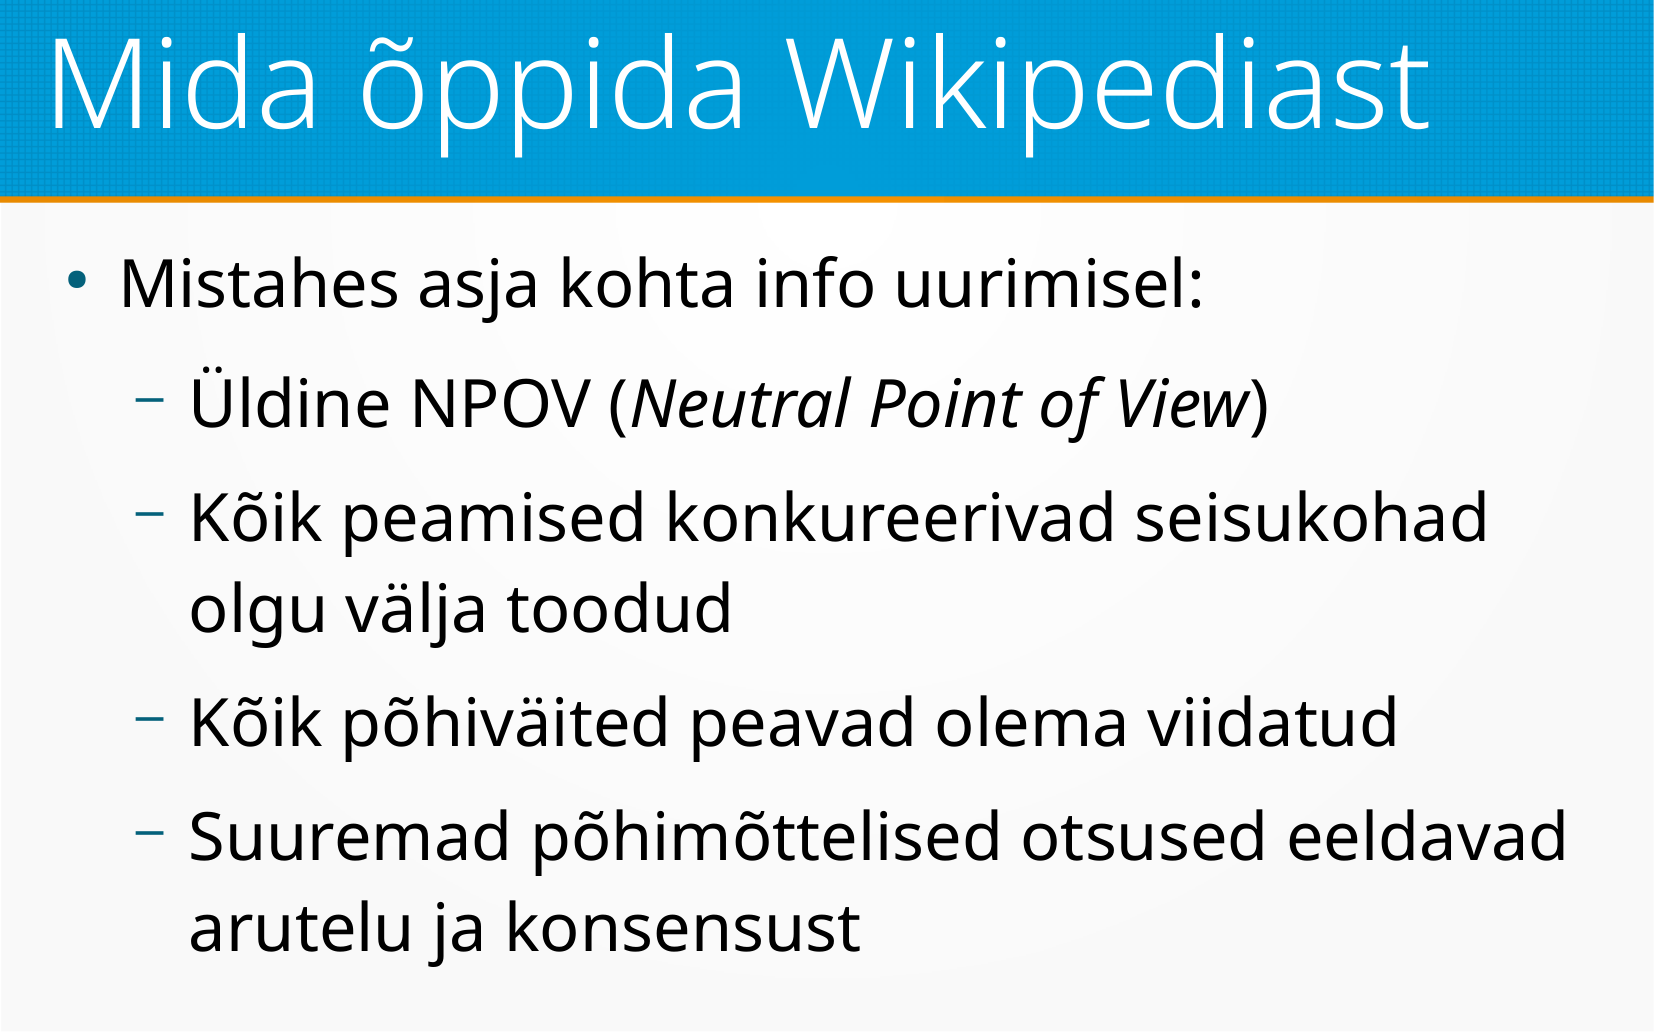

# Mida õppida Wikipediast
Mistahes asja kohta info uurimisel:
Üldine NPOV (Neutral Point of View)
Kõik peamised konkureerivad seisukohad olgu välja toodud
Kõik põhiväited peavad olema viidatud
Suuremad põhimõttelised otsused eeldavad arutelu ja konsensust